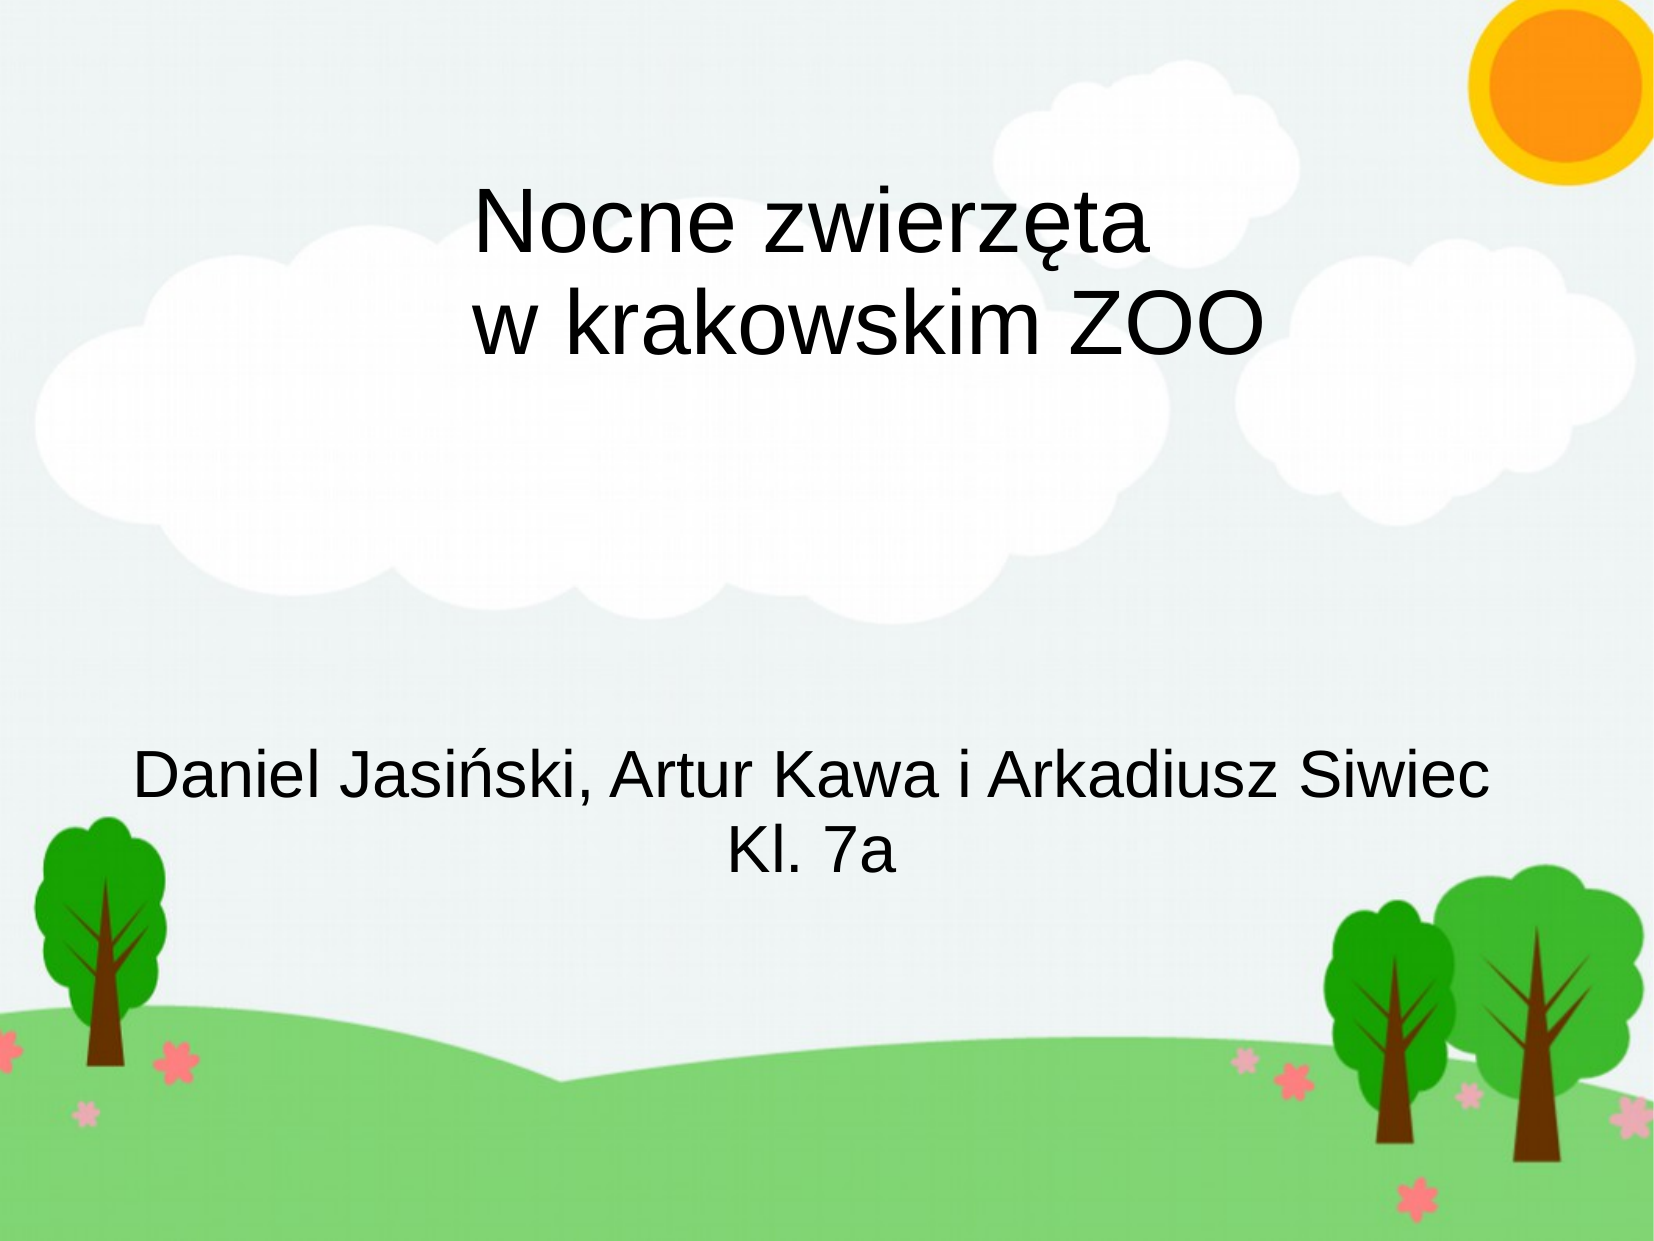

# Nocne zwierzęta w krakowskim ZOO
Daniel Jasiński, Artur Kawa i Arkadiusz Siwiec
Kl. 7a